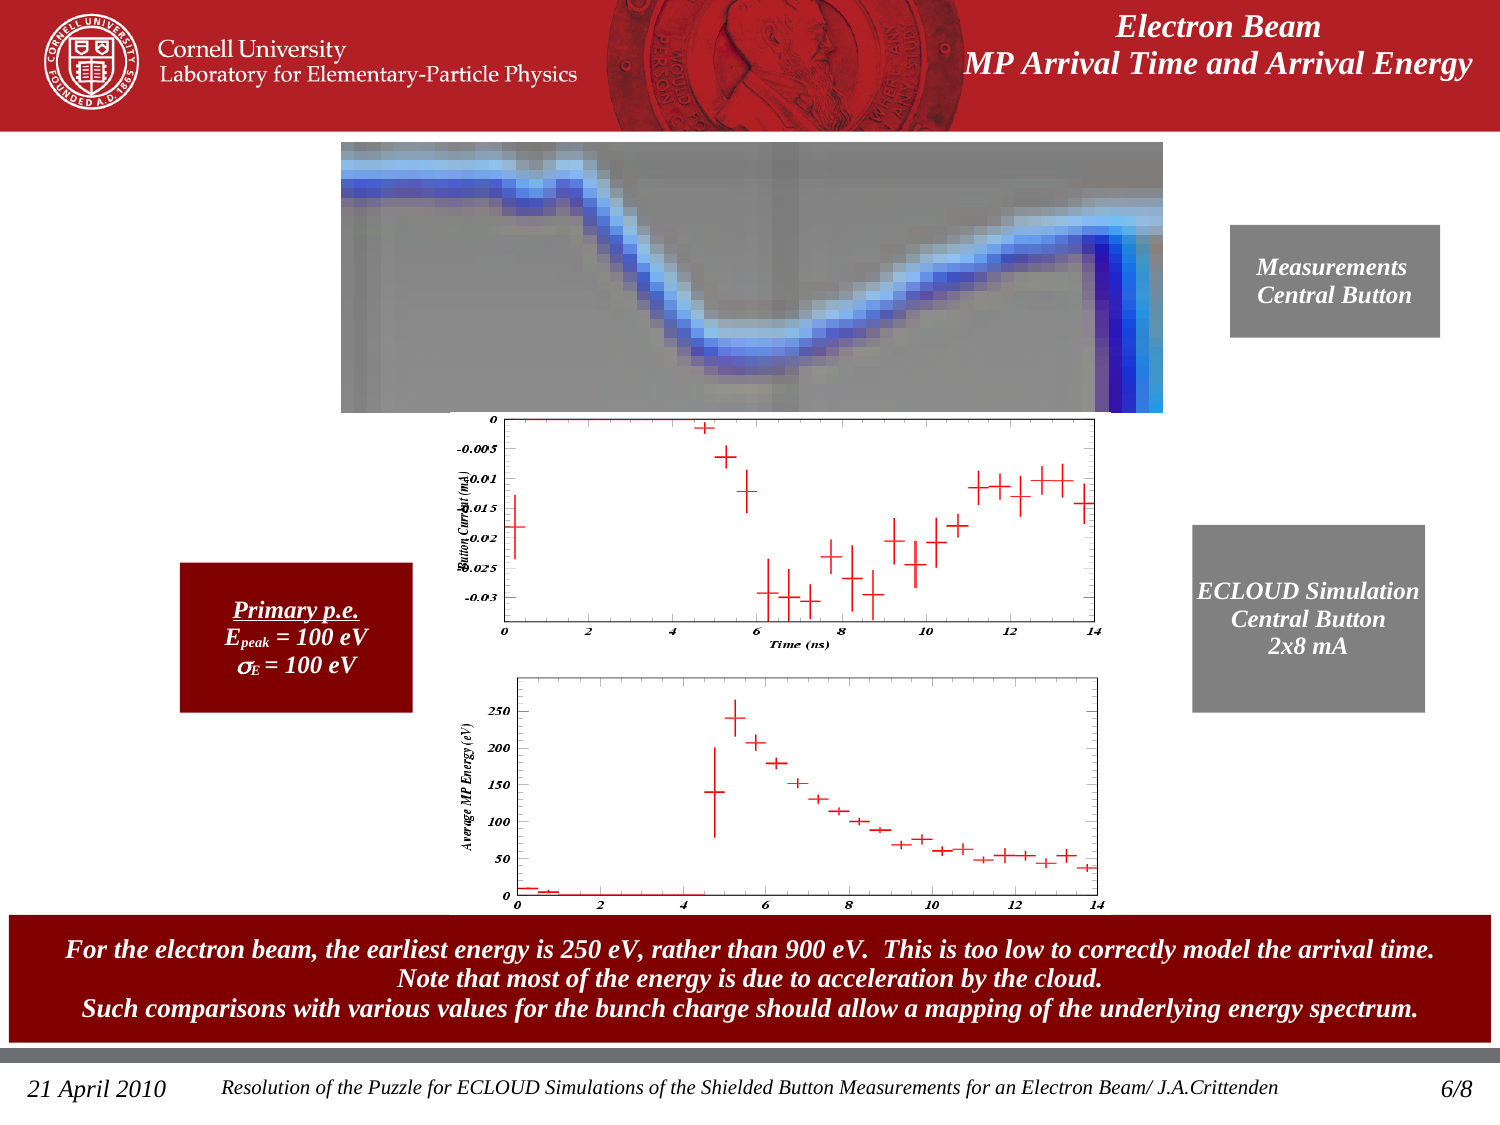

Electron Beam
MP Arrival Time and Arrival Energy
Measurements
Central Button
ECLOUD Simulation
Central Button
2x8 mA
Primary p.e.
Epeak = 100 eV
sE = 100 eV
For the electron beam, the earliest energy is 250 eV, rather than 900 eV. This is too low to correctly model the arrival time.
Note that most of the energy is due to acceleration by the cloud.
Such comparisons with various values for the bunch charge should allow a mapping of the underlying energy spectrum.